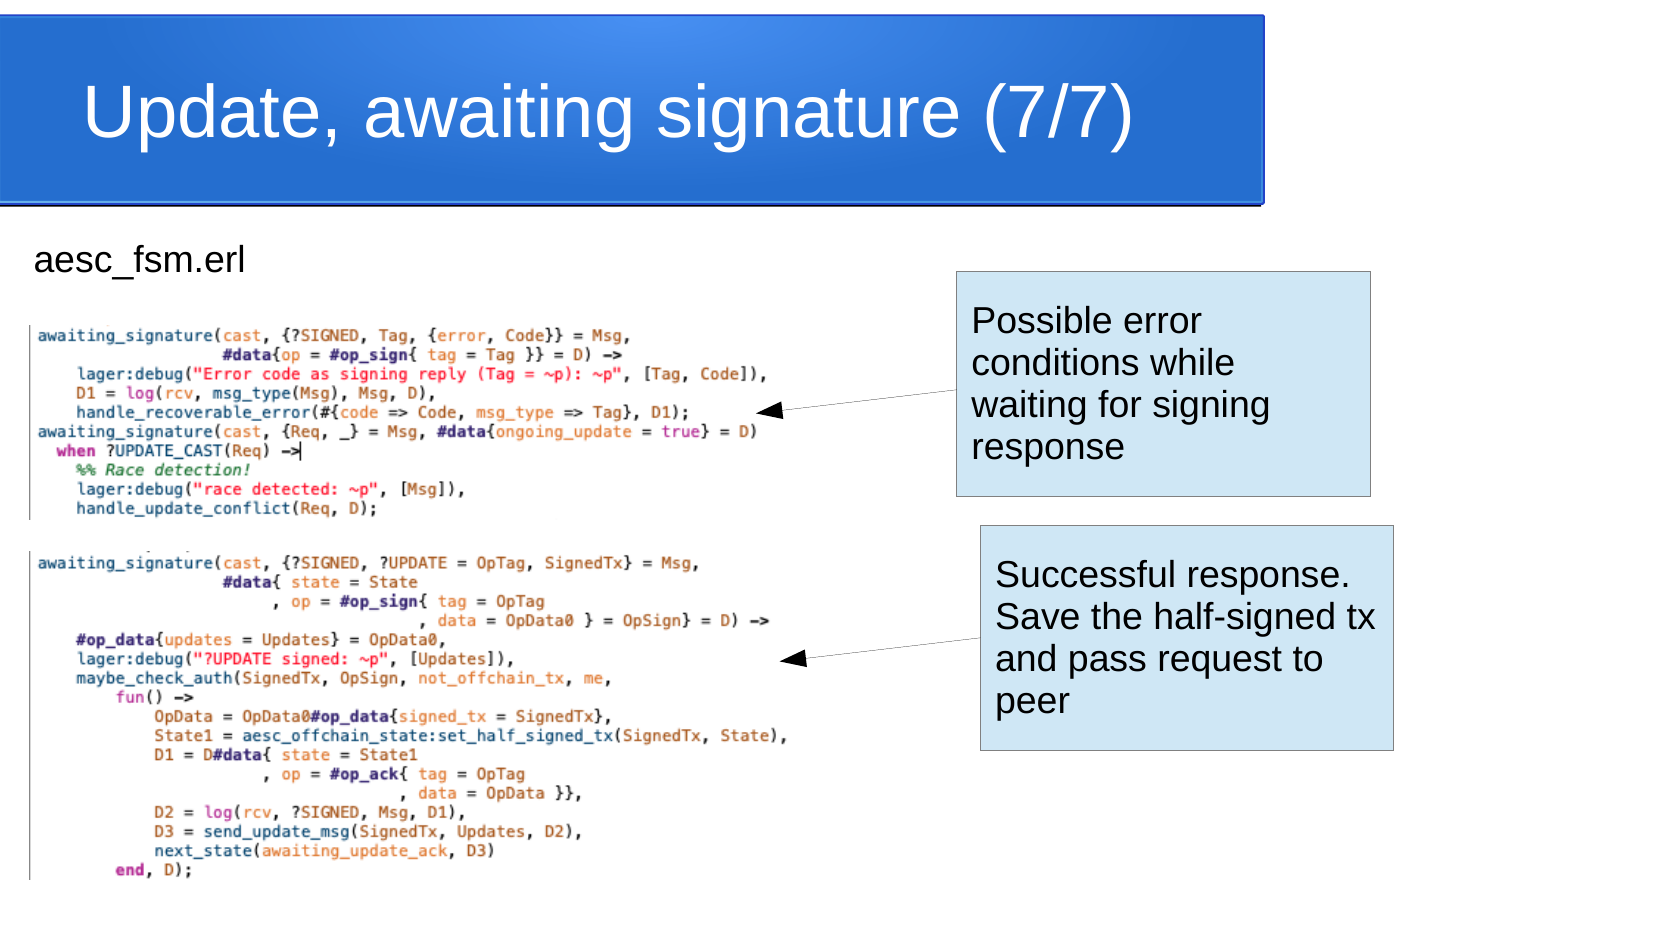

# Update, awaiting signature (7/7)
aesc_fsm.erl
Possible error conditions while waiting for signing response
Successful response. Save the half-signed tx and pass request to peer